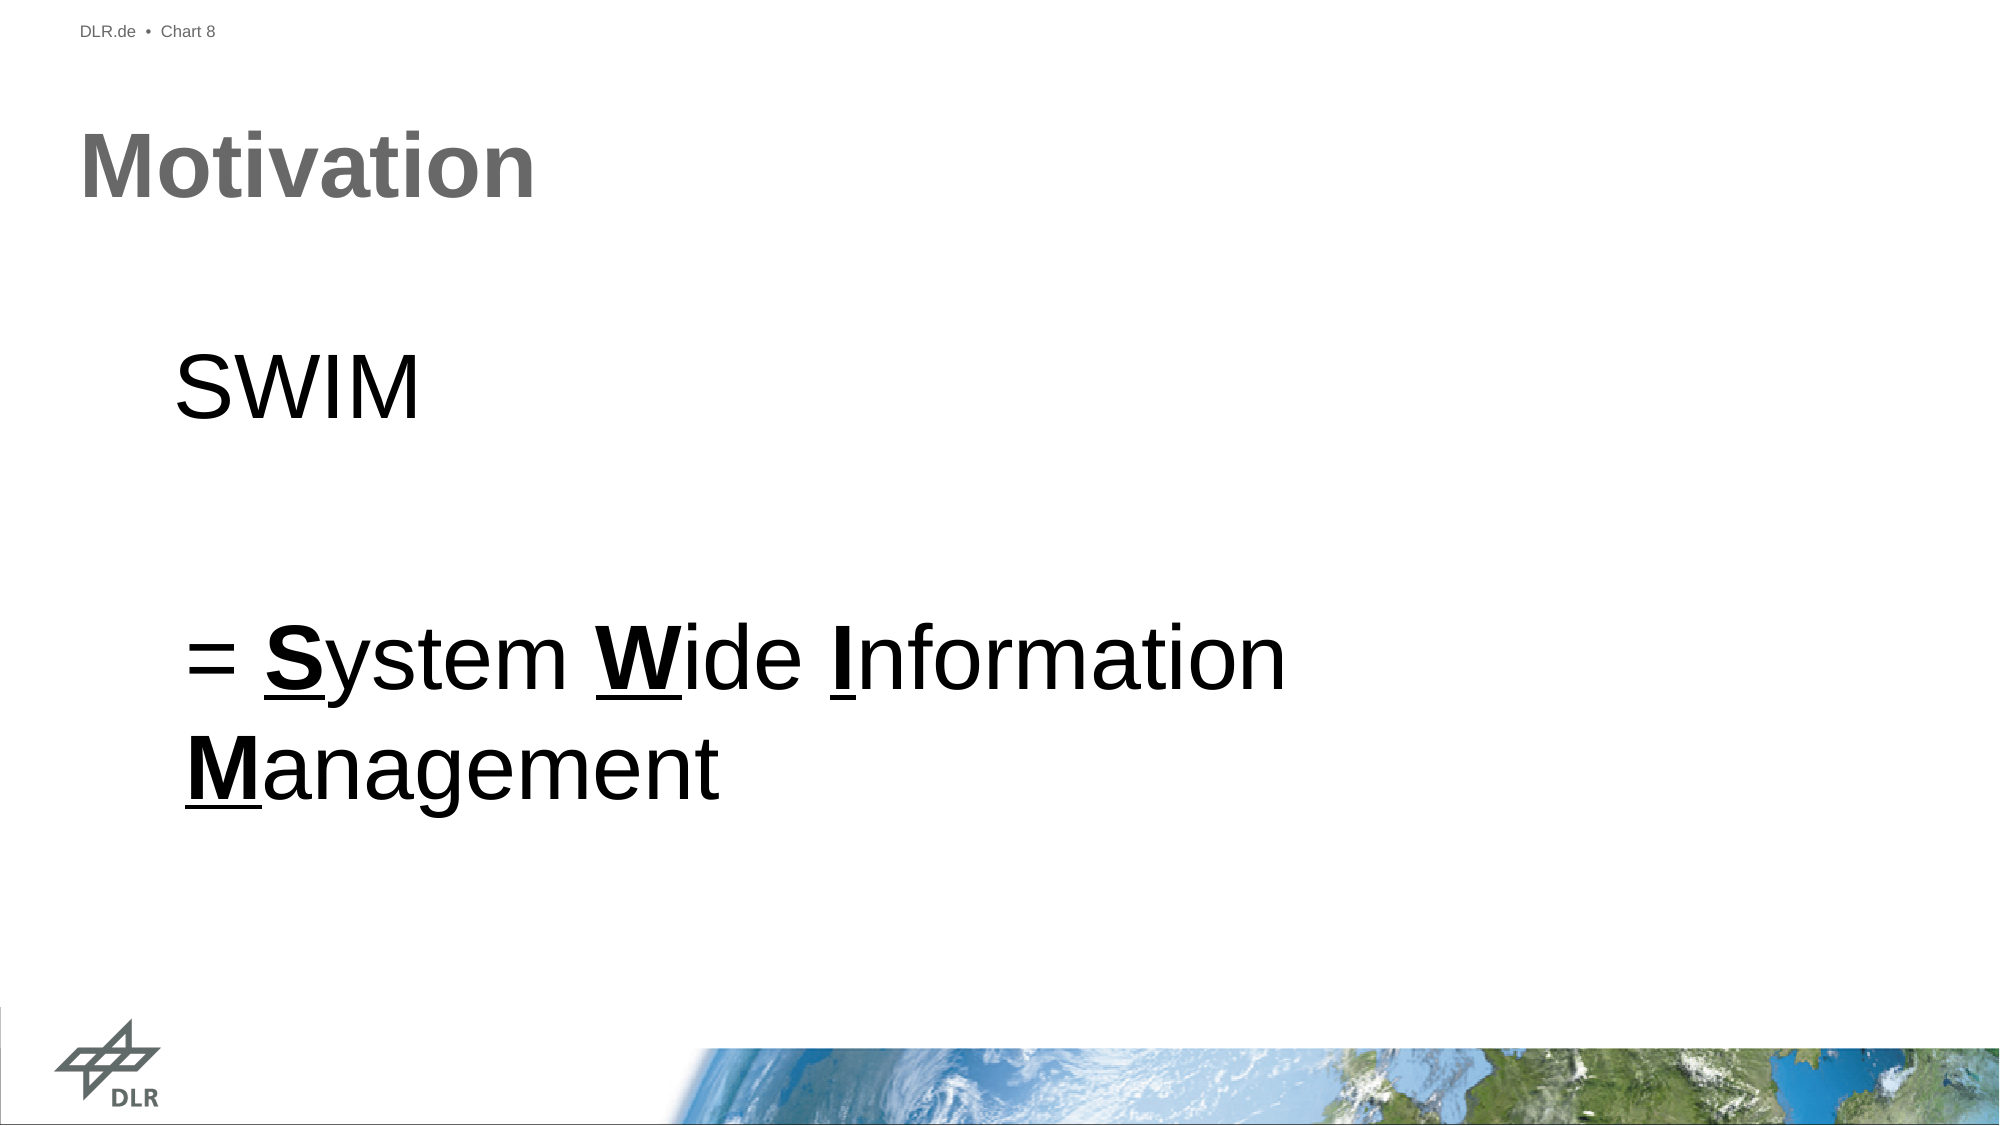

DLR.de • Chart
# Motivation
SWIM
= System Wide Information Management